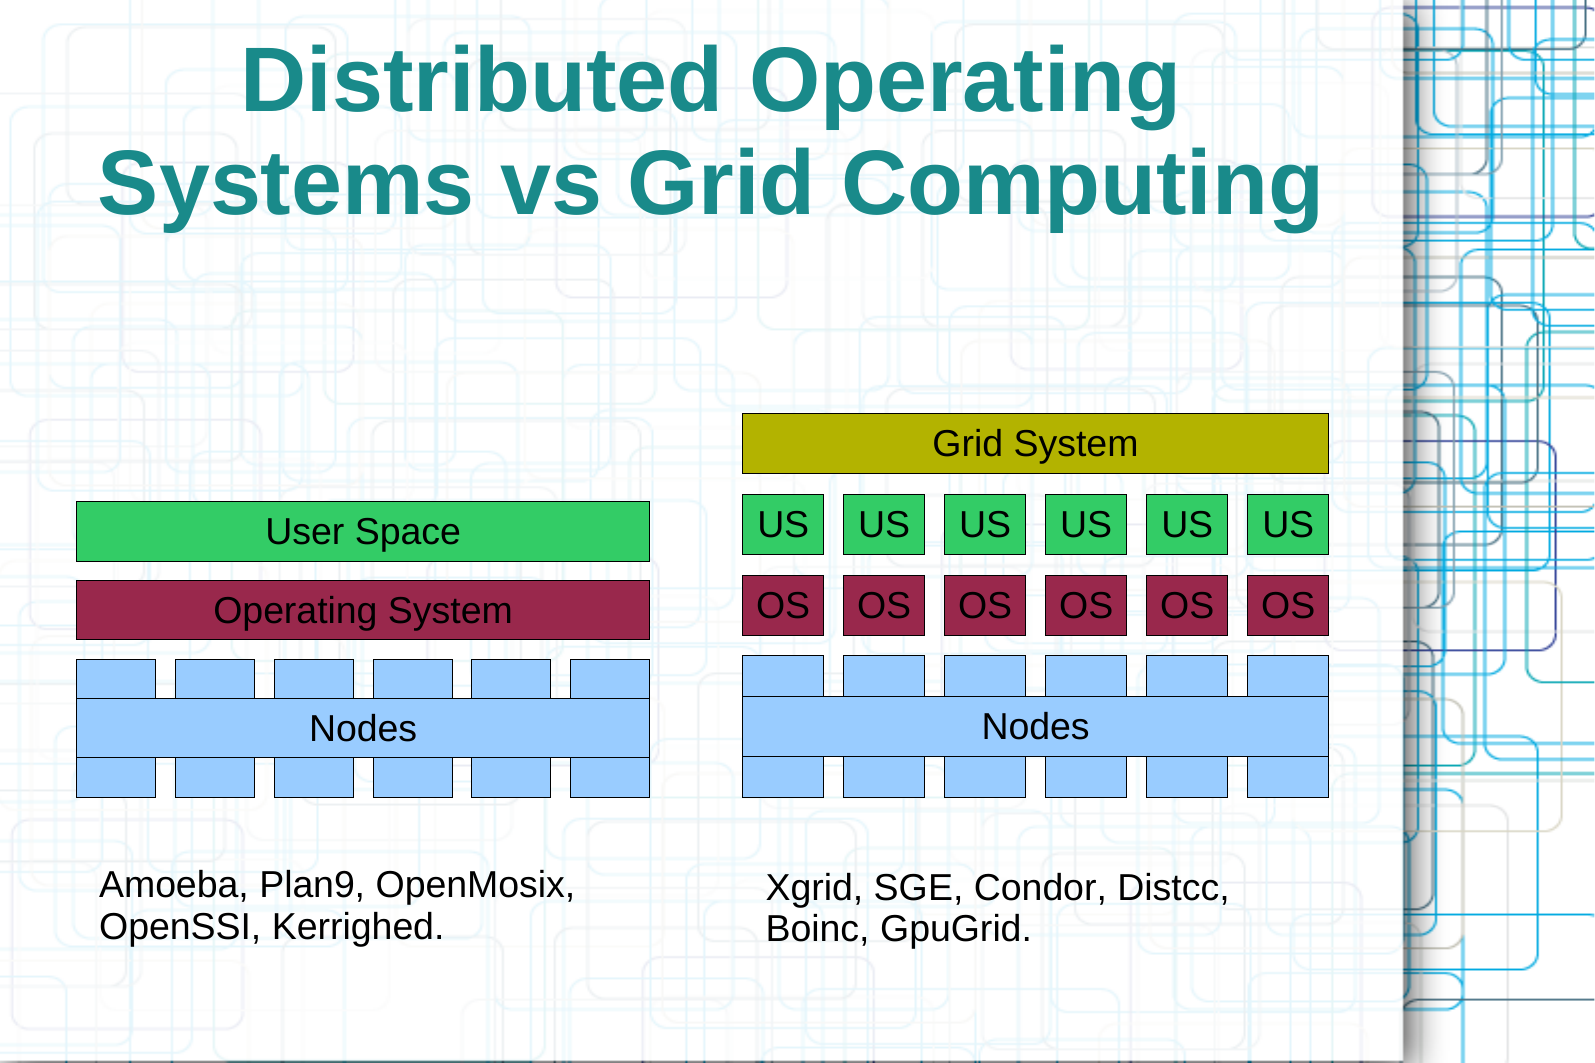

# Distributed Operating Systems vs Grid Computing
Grid System
US
US
US
US
US
US
User Space
OS
OS
OS
OS
OS
OS
Operating System
Nodes
Nodes
Amoeba, Plan9, OpenMosix,
OpenSSI, Kerrighed.
Xgrid, SGE, Condor, Distcc,
Boinc, GpuGrid.